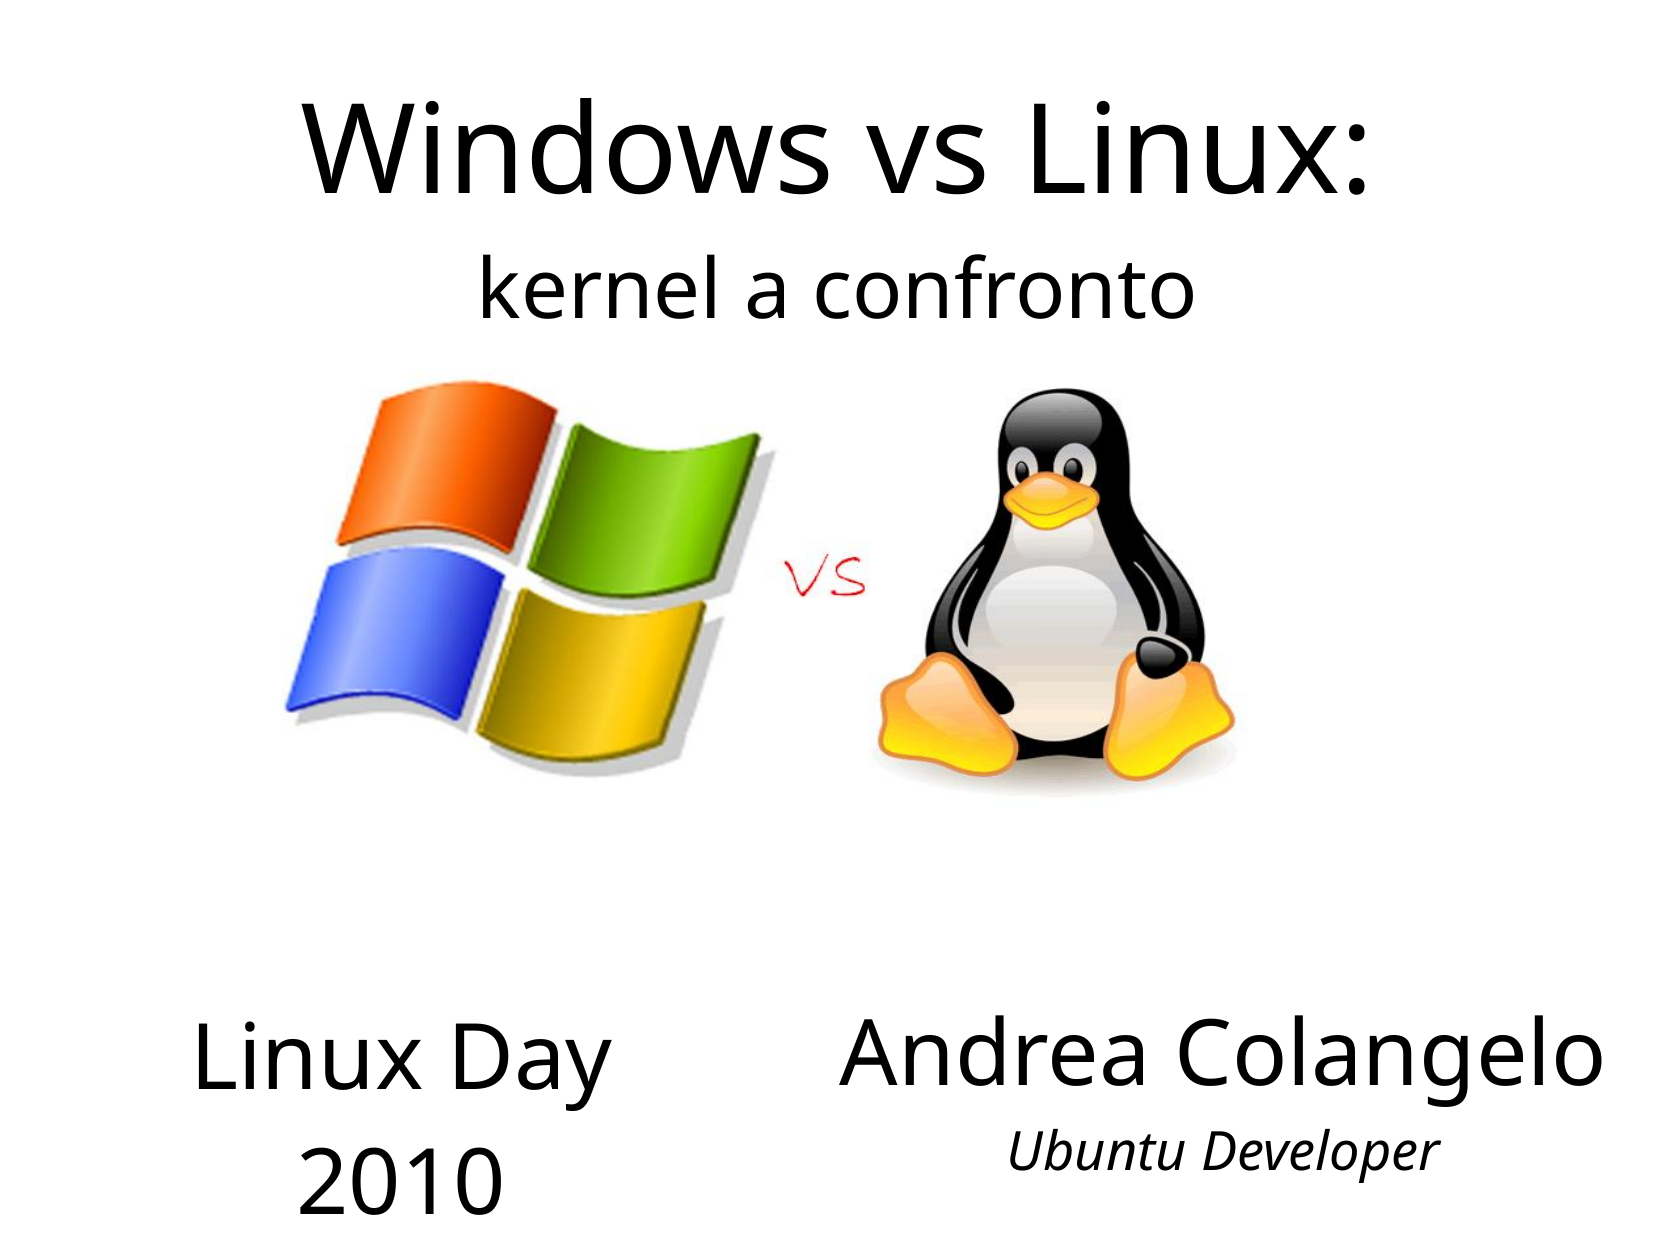

Windows vs Linux:
kernel a confronto
Andrea Colangelo
Ubuntu Developer
Linux Day 2010
Fermo – 23 ottobre 2010